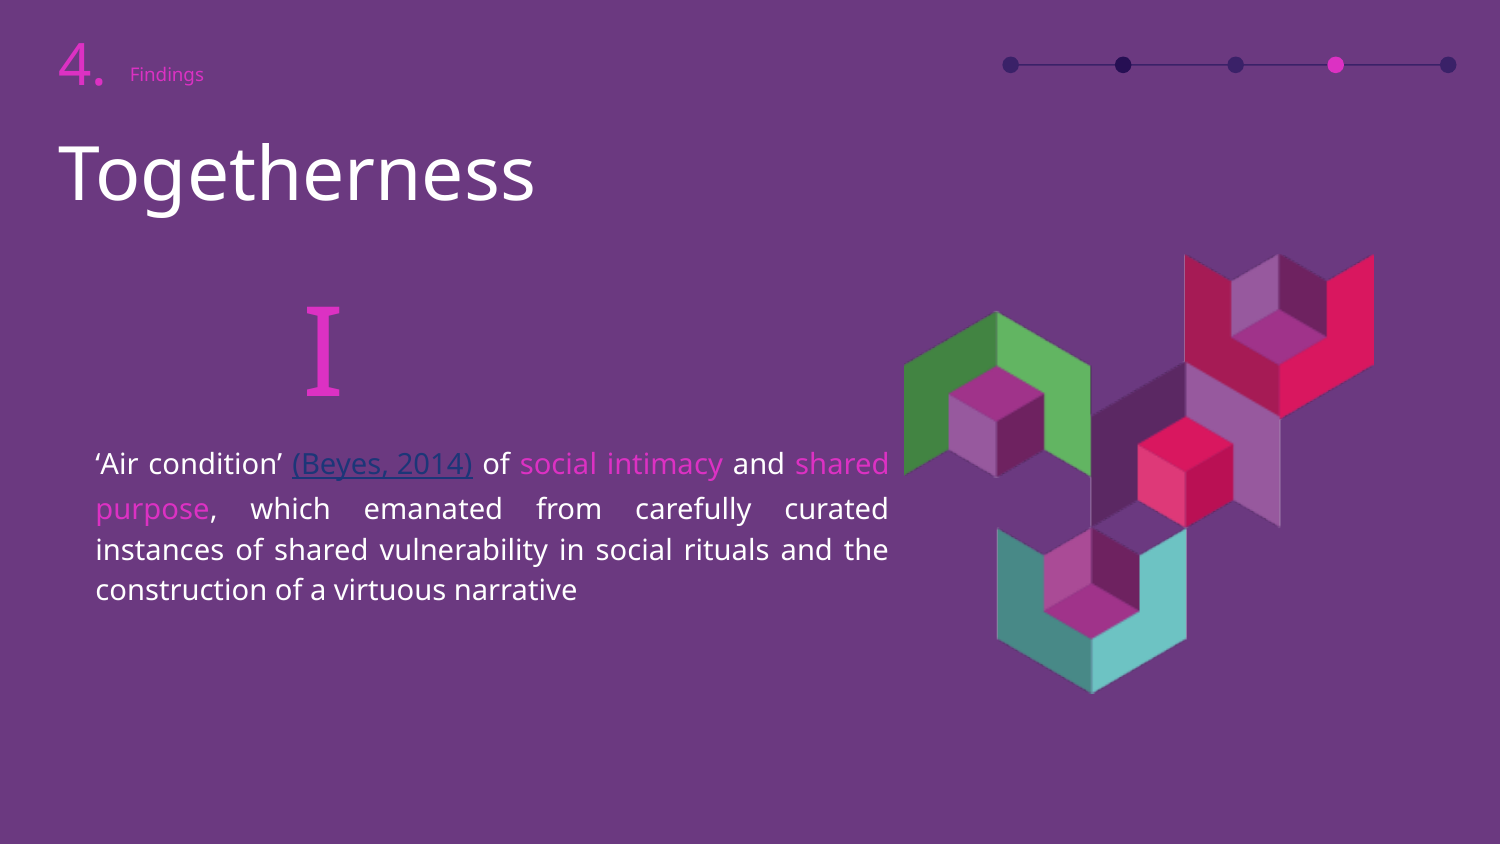

4.
Findings
Togetherness
I
# ‘Air condition’ (Beyes, 2014) of social intimacy and shared purpose, which emanated from carefully curated instances of shared vulnerability in social rituals and the construction of a virtuous narrative